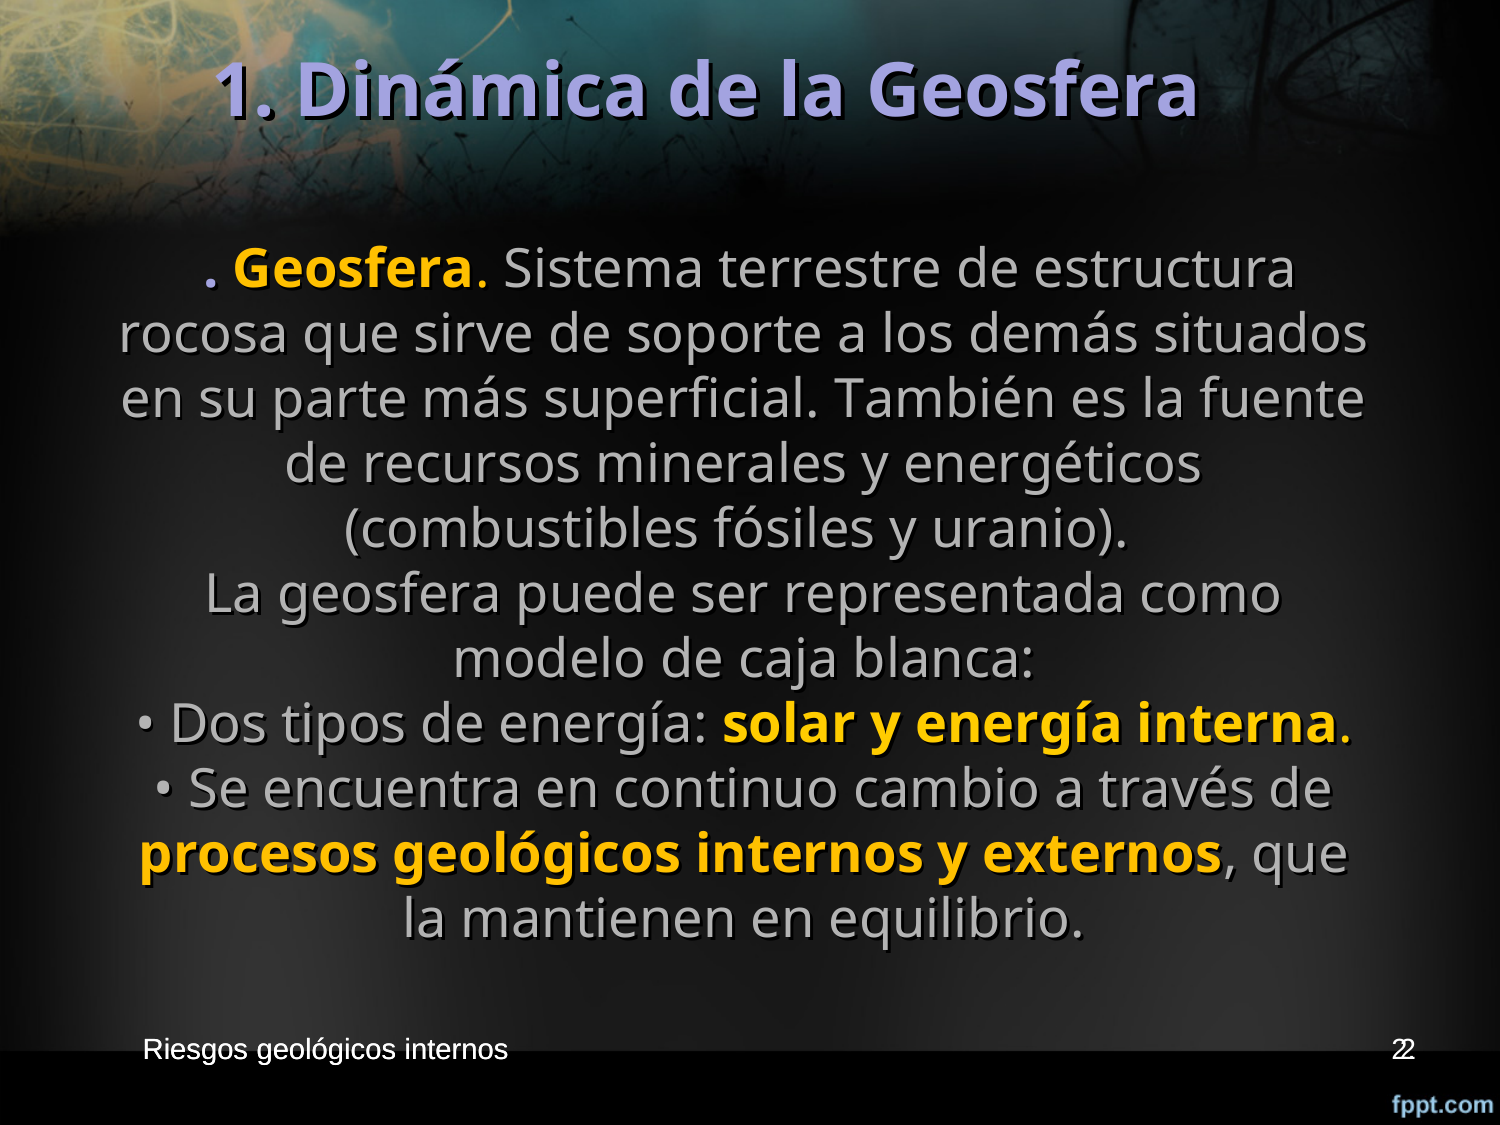

# 1. Dinámica de la Geosfera
 . Geosfera. Sistema terrestre de estructura rocosa que sirve de soporte a los demás situados en su parte más superficial. También es la fuente de recursos minerales y energéticos (combustibles fósiles y uranio).
La geosfera puede ser representada como modelo de caja blanca:
 • Dos tipos de energía: solar y energía interna.
• Se encuentra en continuo cambio a través de procesos geológicos internos y externos, que la mantienen en equilibrio.
Riesgos geológicos internos
Riesgos geológicos internos